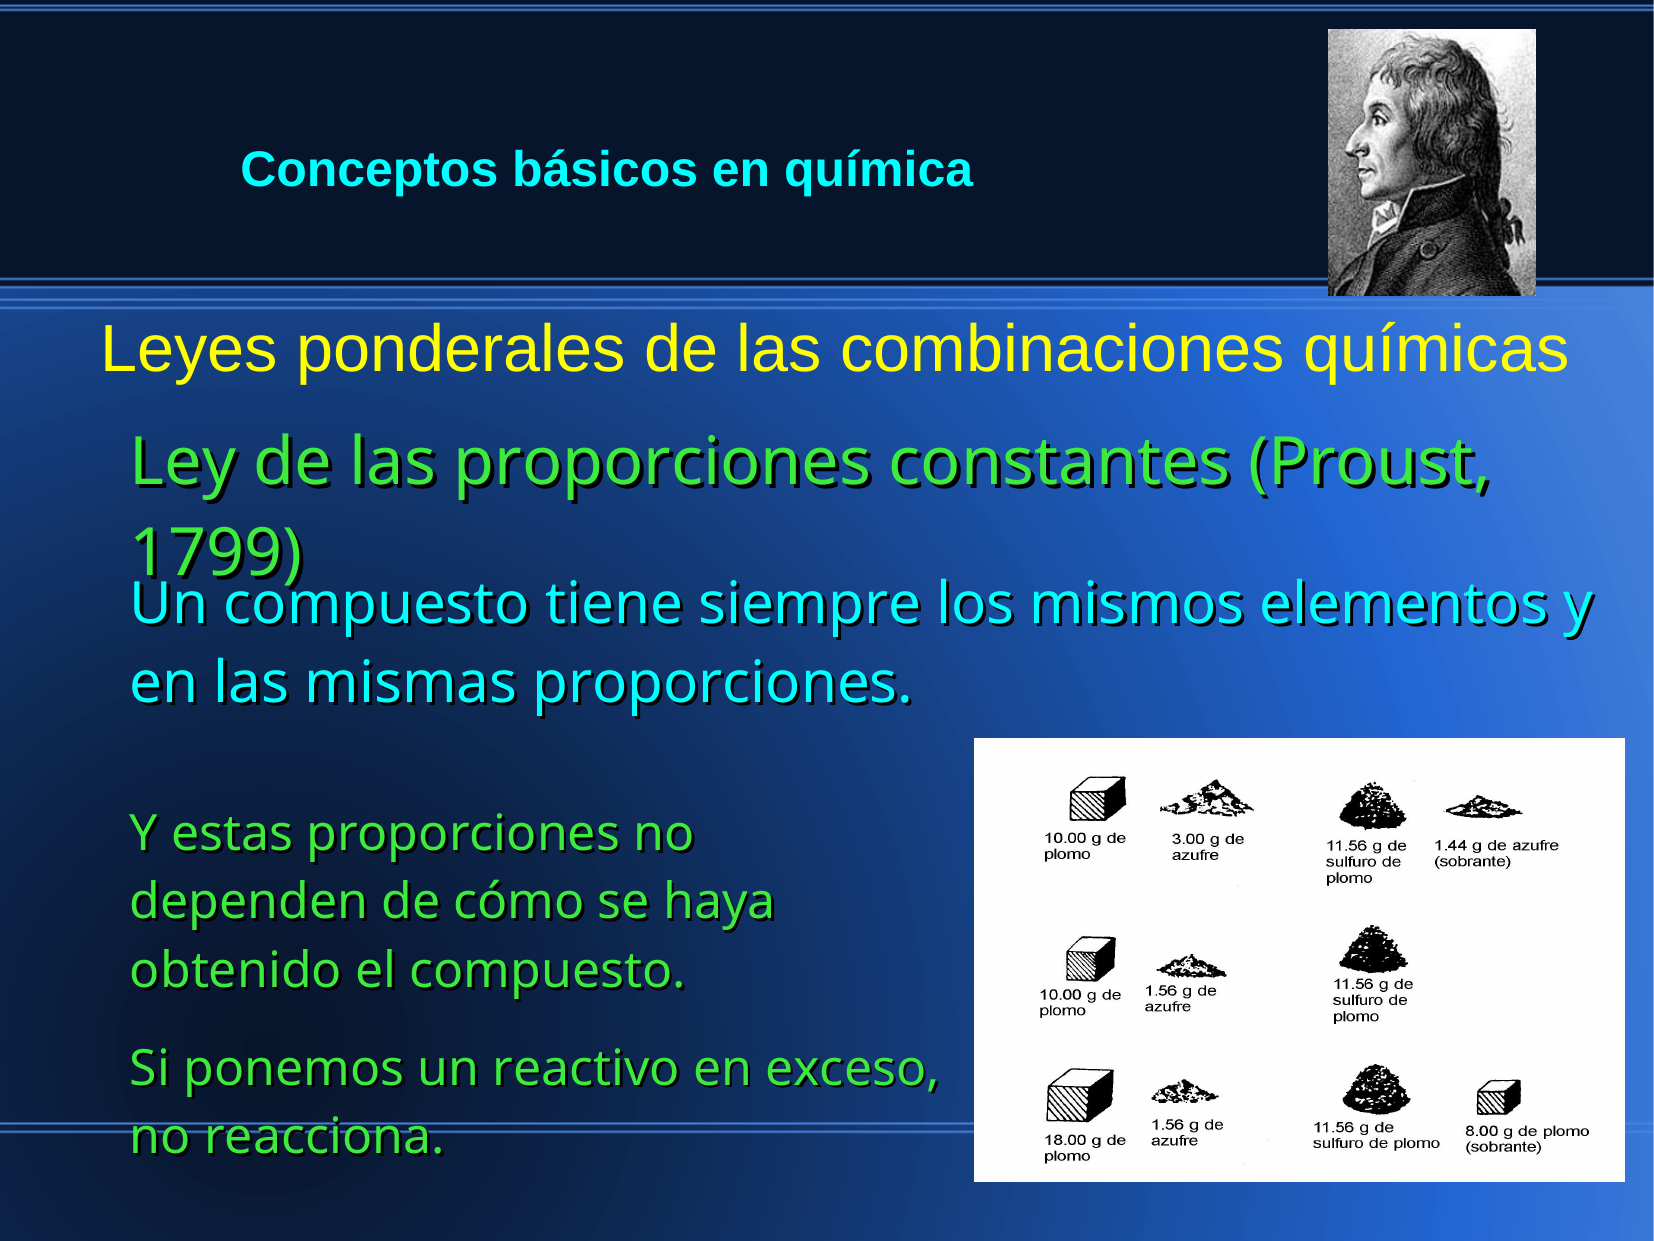

Conceptos básicos en química
# Leyes ponderales de las combinaciones químicas
Ley de las proporciones constantes (Proust, 1799)
Un compuesto tiene siempre los mismos elementos y en las mismas proporciones.
Y estas proporciones no dependen de cómo se haya obtenido el compuesto.
Si ponemos un reactivo en exceso, no reacciona.